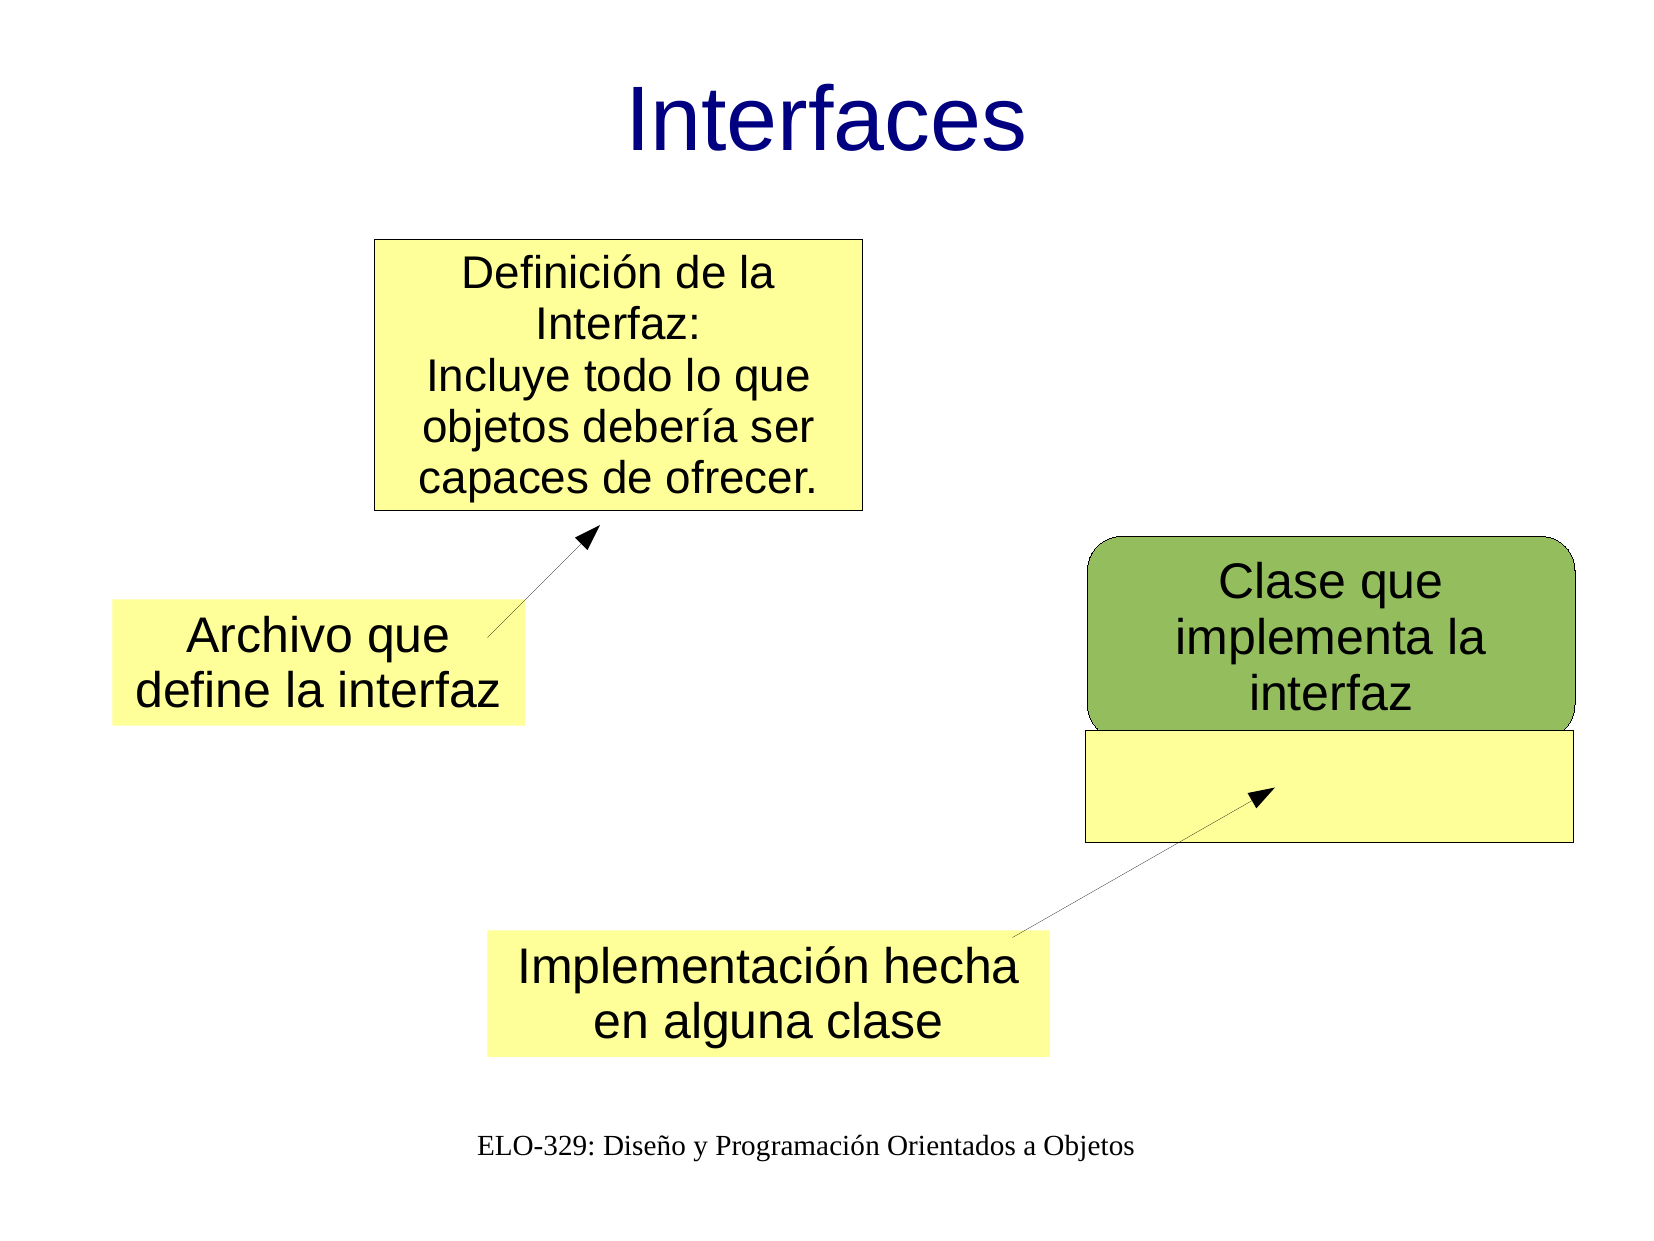

# Interfaces
Definición de la Interfaz:
Incluye todo lo que objetos debería ser capaces de ofrecer.
Clase que implementa la interfaz
Archivo que define la interfaz
Implementación hecha en alguna clase